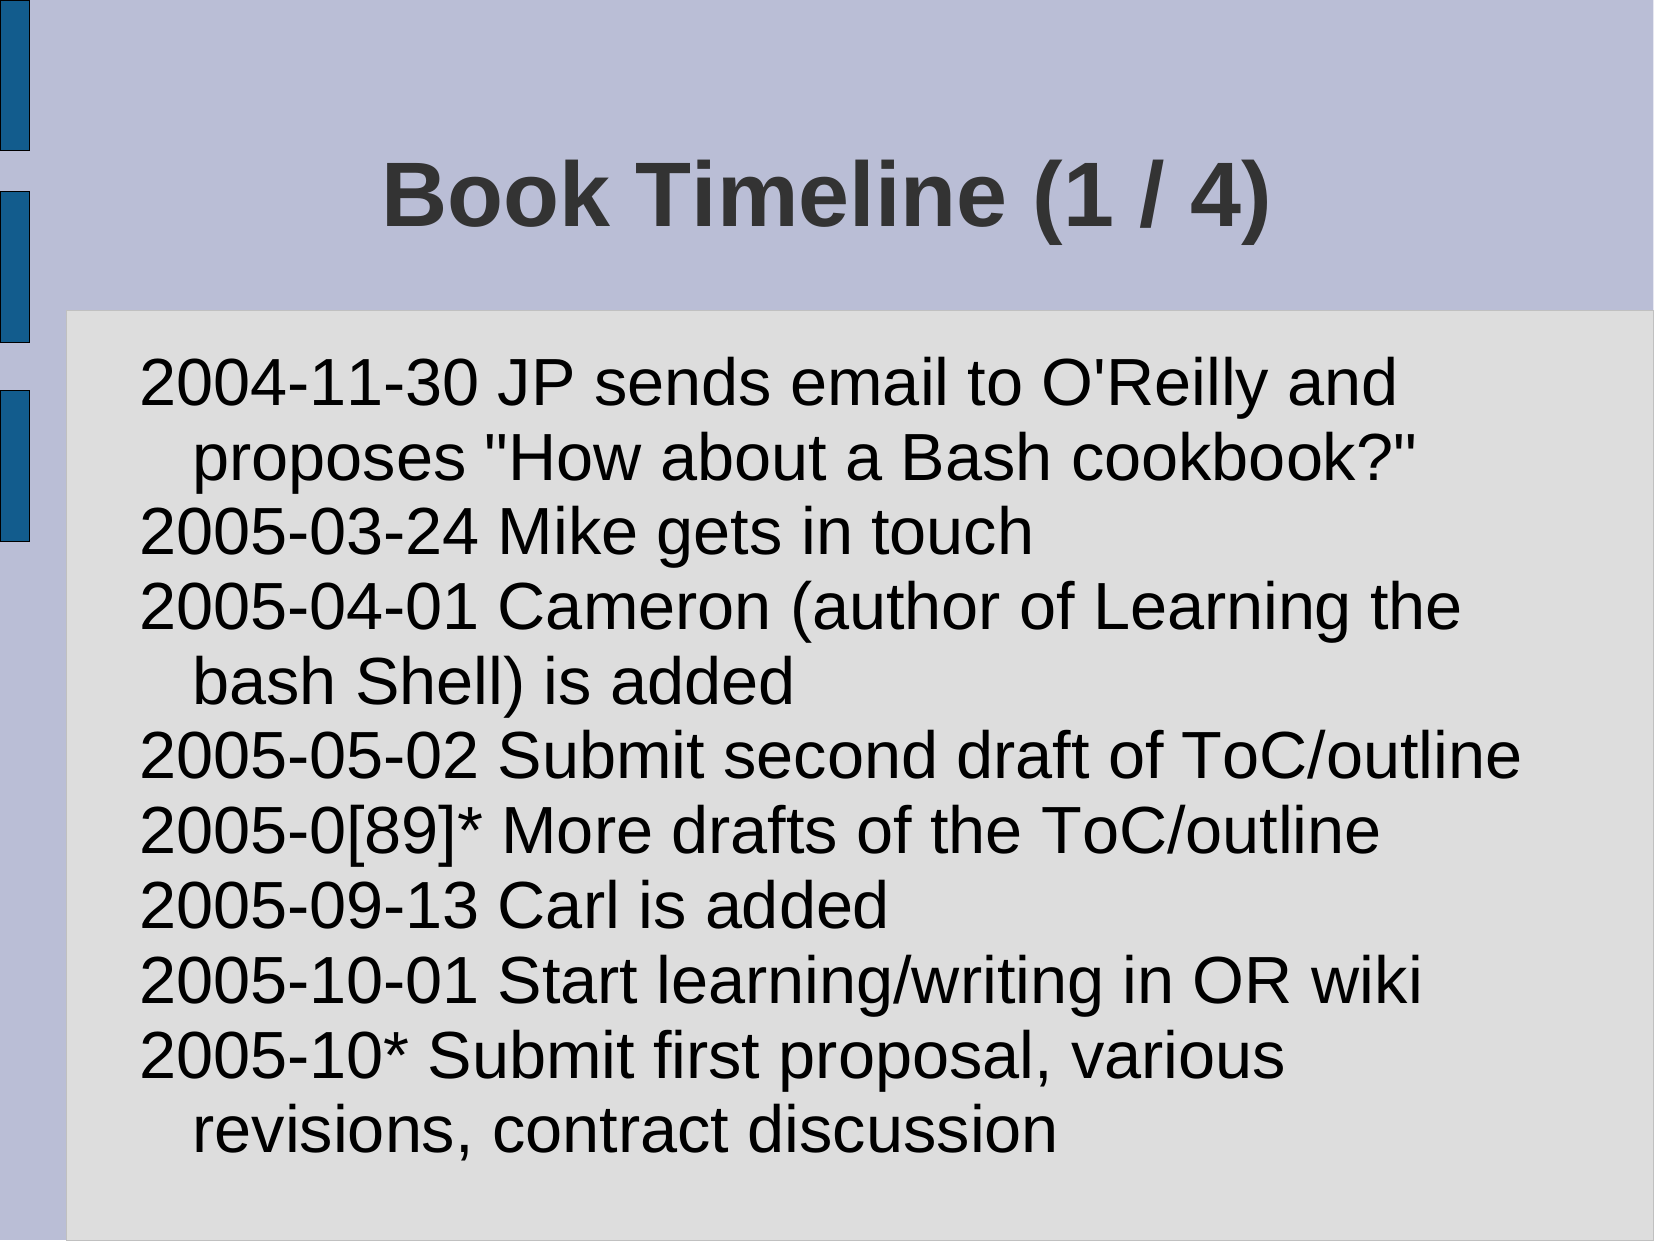

# Book Timeline (1 / 4)
2004-11-30 JP sends email to O'Reilly and proposes "How about a Bash cookbook?"
2005-03-24 Mike gets in touch
2005-04-01 Cameron (author of Learning the bash Shell) is added
2005-05-02 Submit second draft of ToC/outline
2005-0[89]* More drafts of the ToC/outline
2005-09-13 Carl is added
2005-10-01 Start learning/writing in OR wiki
2005-10* Submit first proposal, various revisions, contract discussion